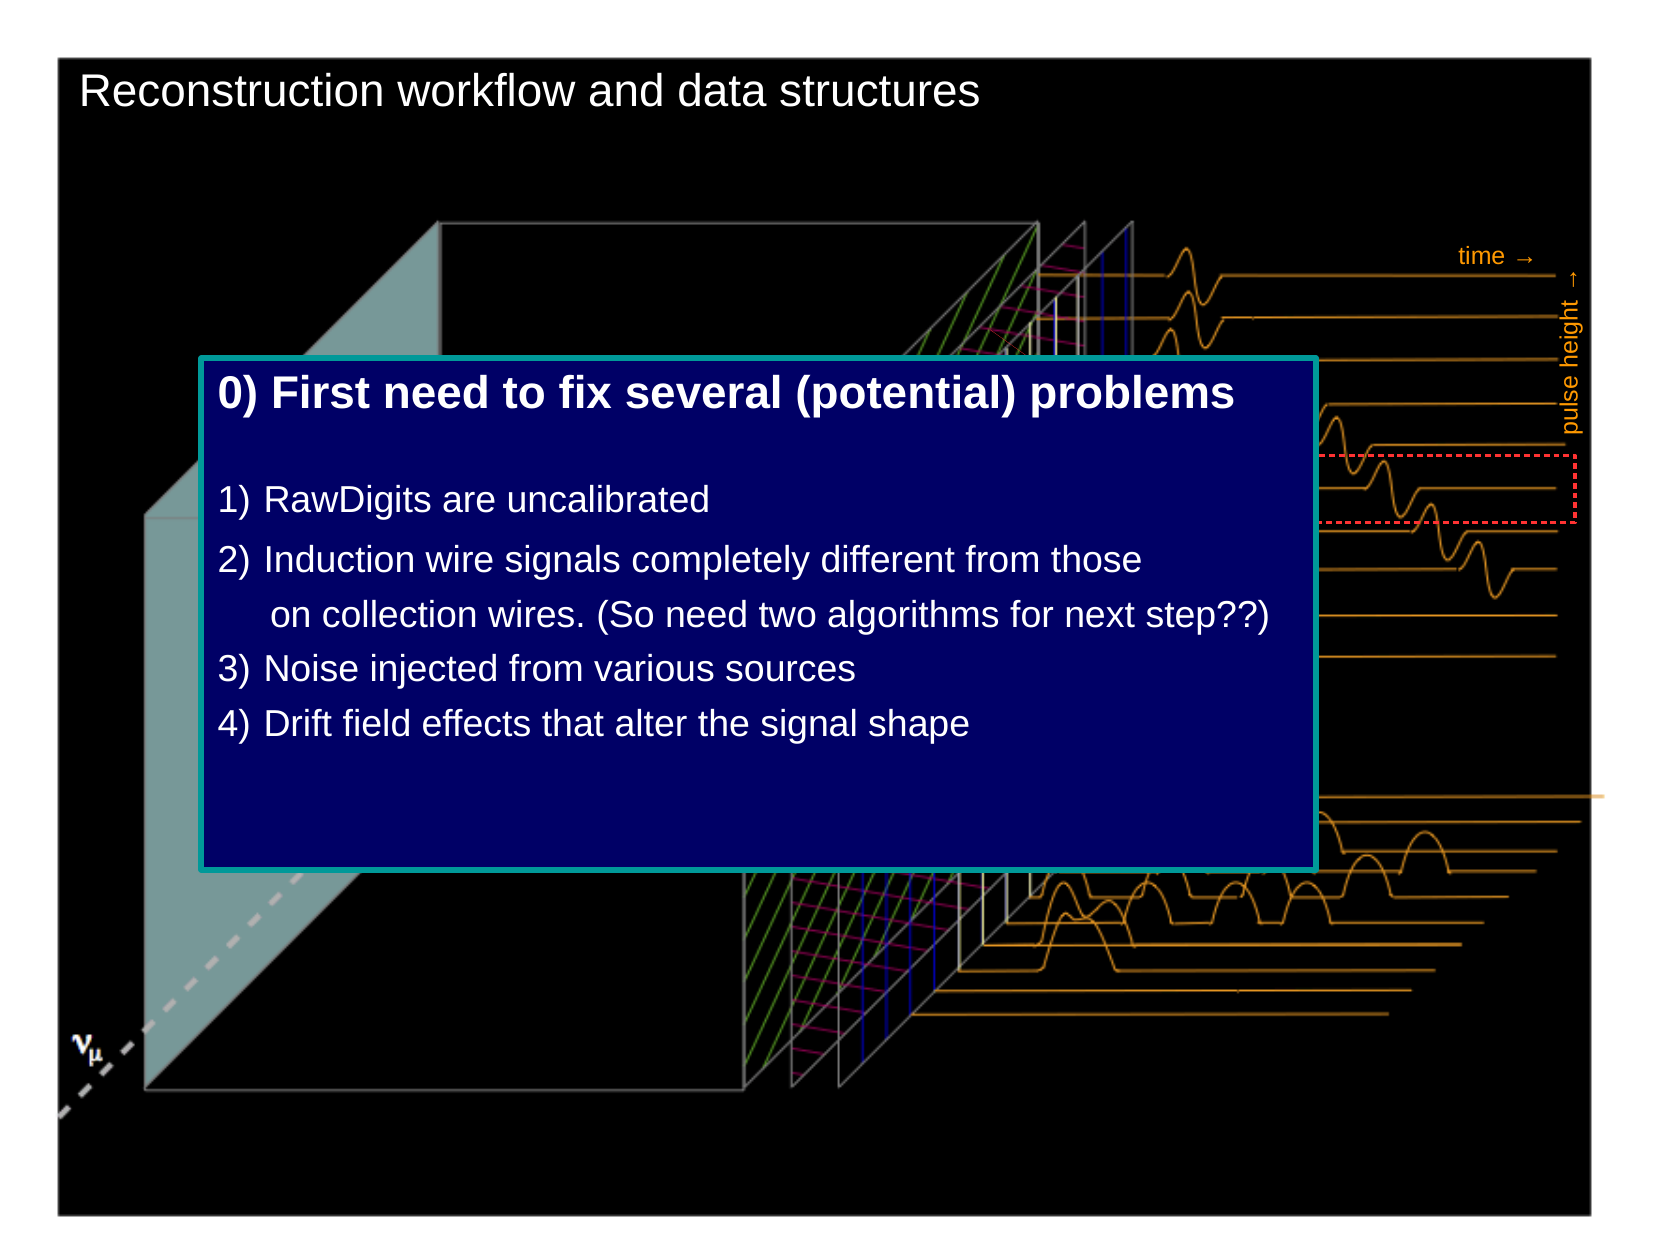

Reconstruction workflow and data structures
time →
pulse height →
0) First need to fix several (potential) problems
 RawDigits are uncalibrated
 Induction wire signals completely different from those
 on collection wires. (So need two algorithms for next step??)
 Noise injected from various sources
 Drift field effects that alter the signal shape
Cathode
plane
 Data product class
Namespace
LAr volume
Raw wire data: raw::RawDigit
			 All ACD values for a “channel ID”
102